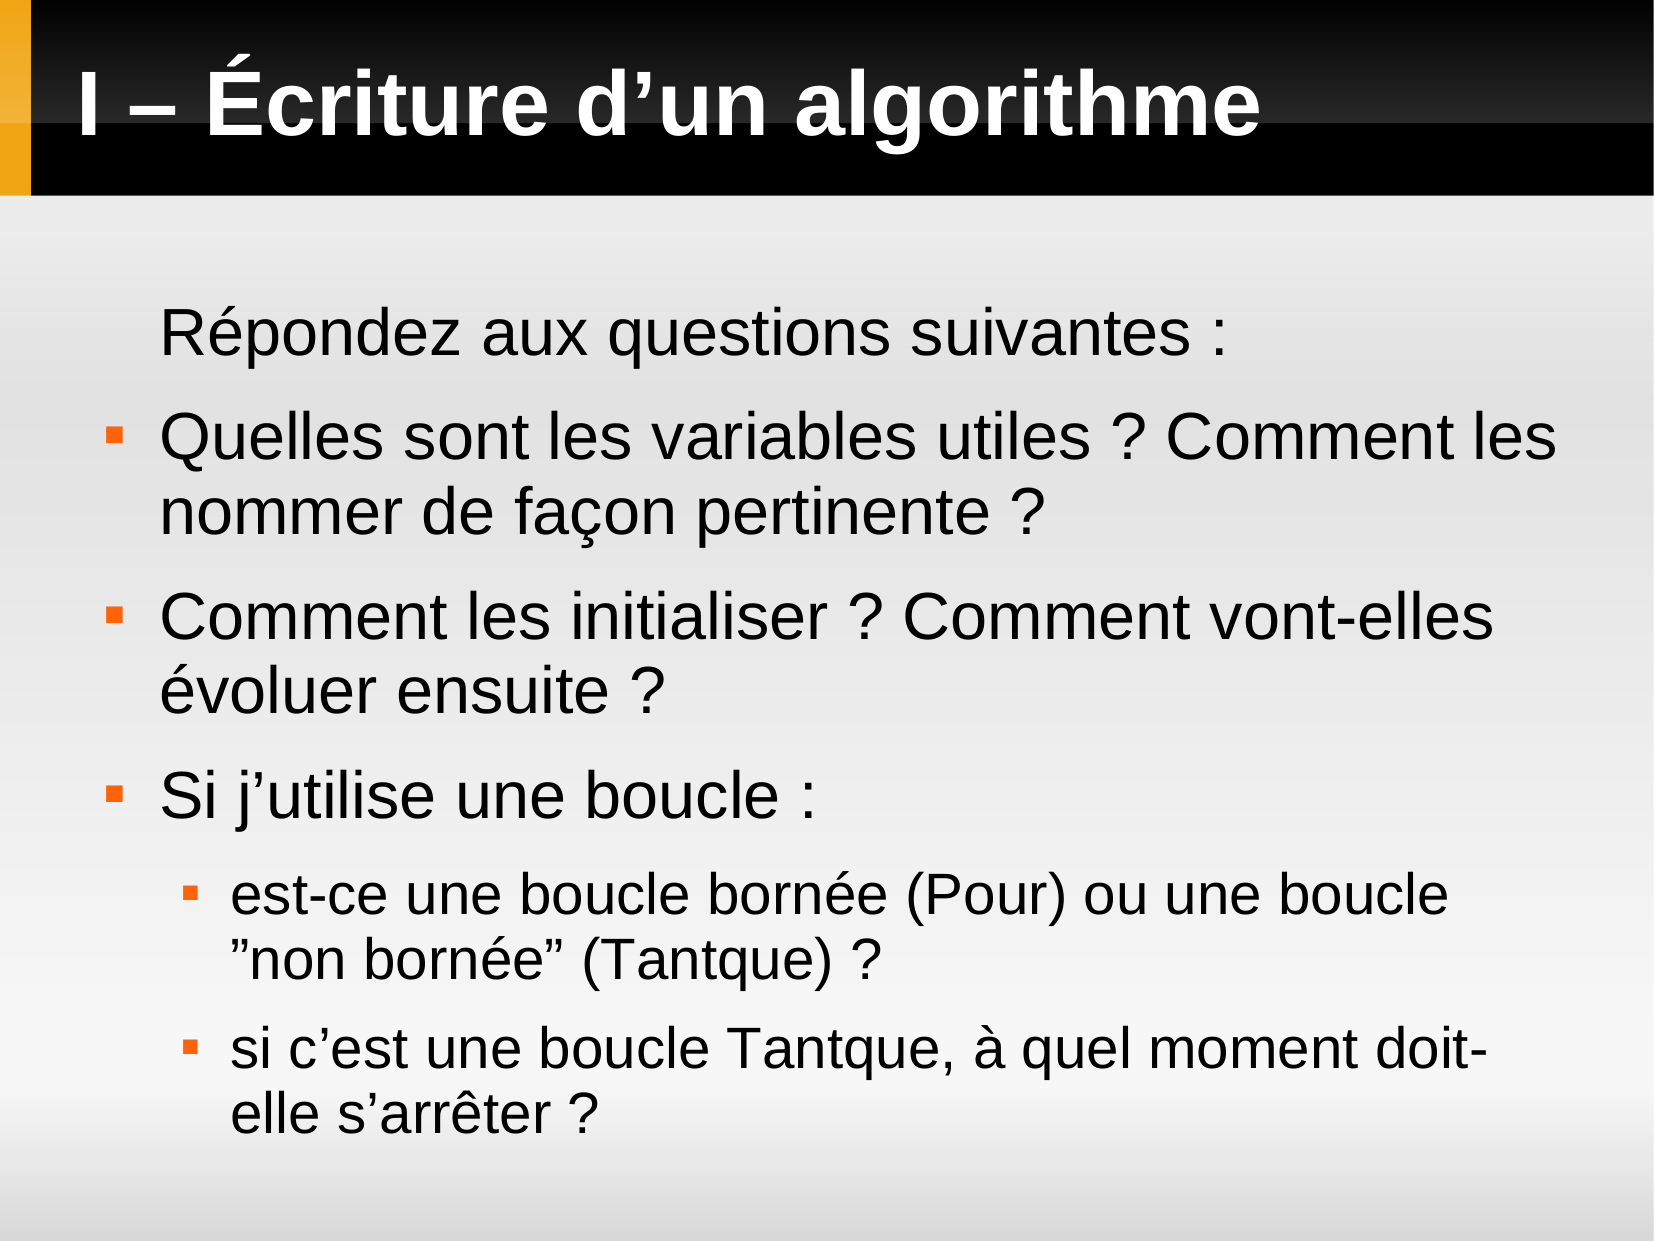

I – Écriture d’un algorithme
# Répondez aux questions suivantes :
Quelles sont les variables utiles ? Comment les nommer de façon pertinente ?
Comment les initialiser ? Comment vont-elles évoluer ensuite ?
Si j’utilise une boucle :
est-ce une boucle bornée (Pour) ou une boucle ”non bornée” (Tantque) ?
si c’est une boucle Tantque, à quel moment doit-elle s’arrêter ?